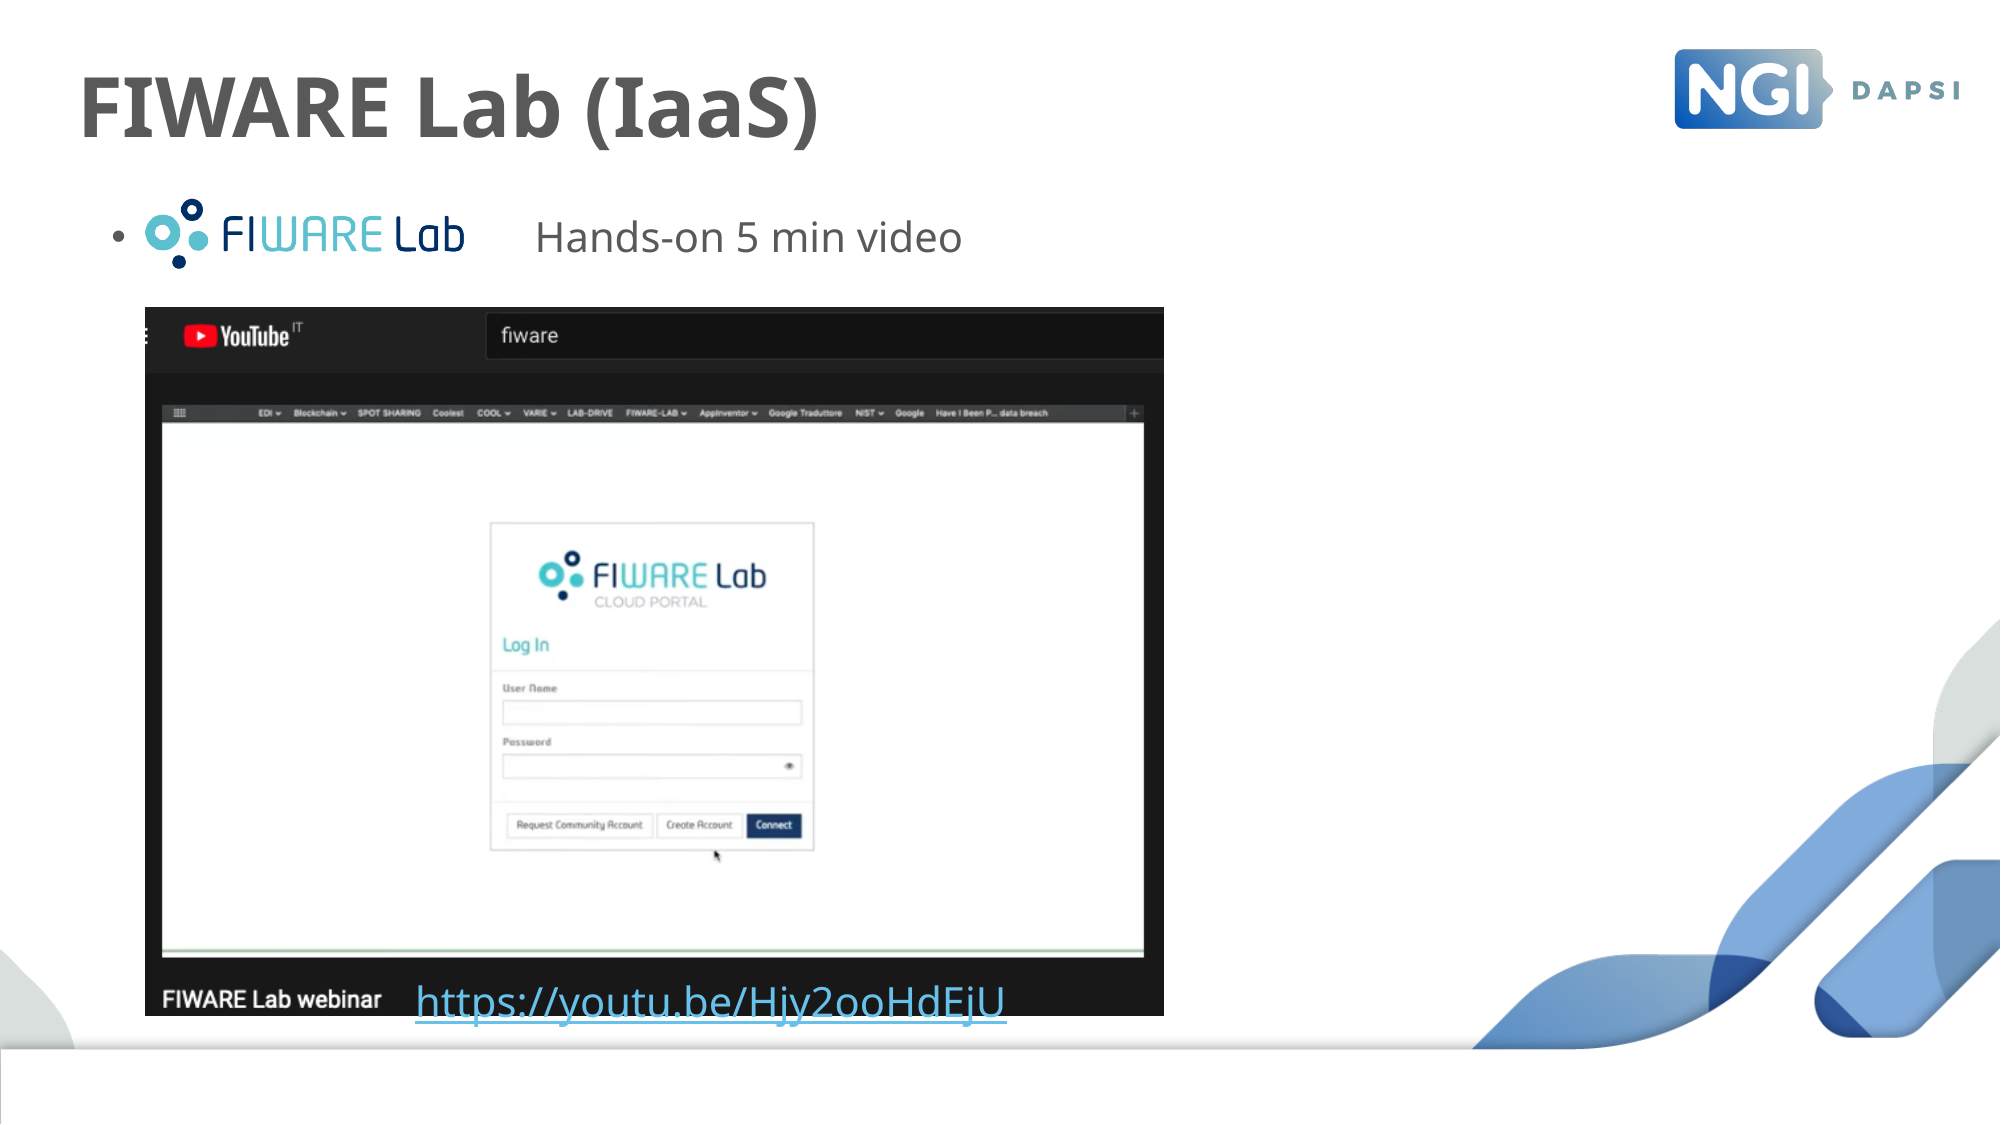

# FIWARE Lab (IaaS)
 Hands-on 5 min video
https://youtu.be/Hjy2ooHdEjU